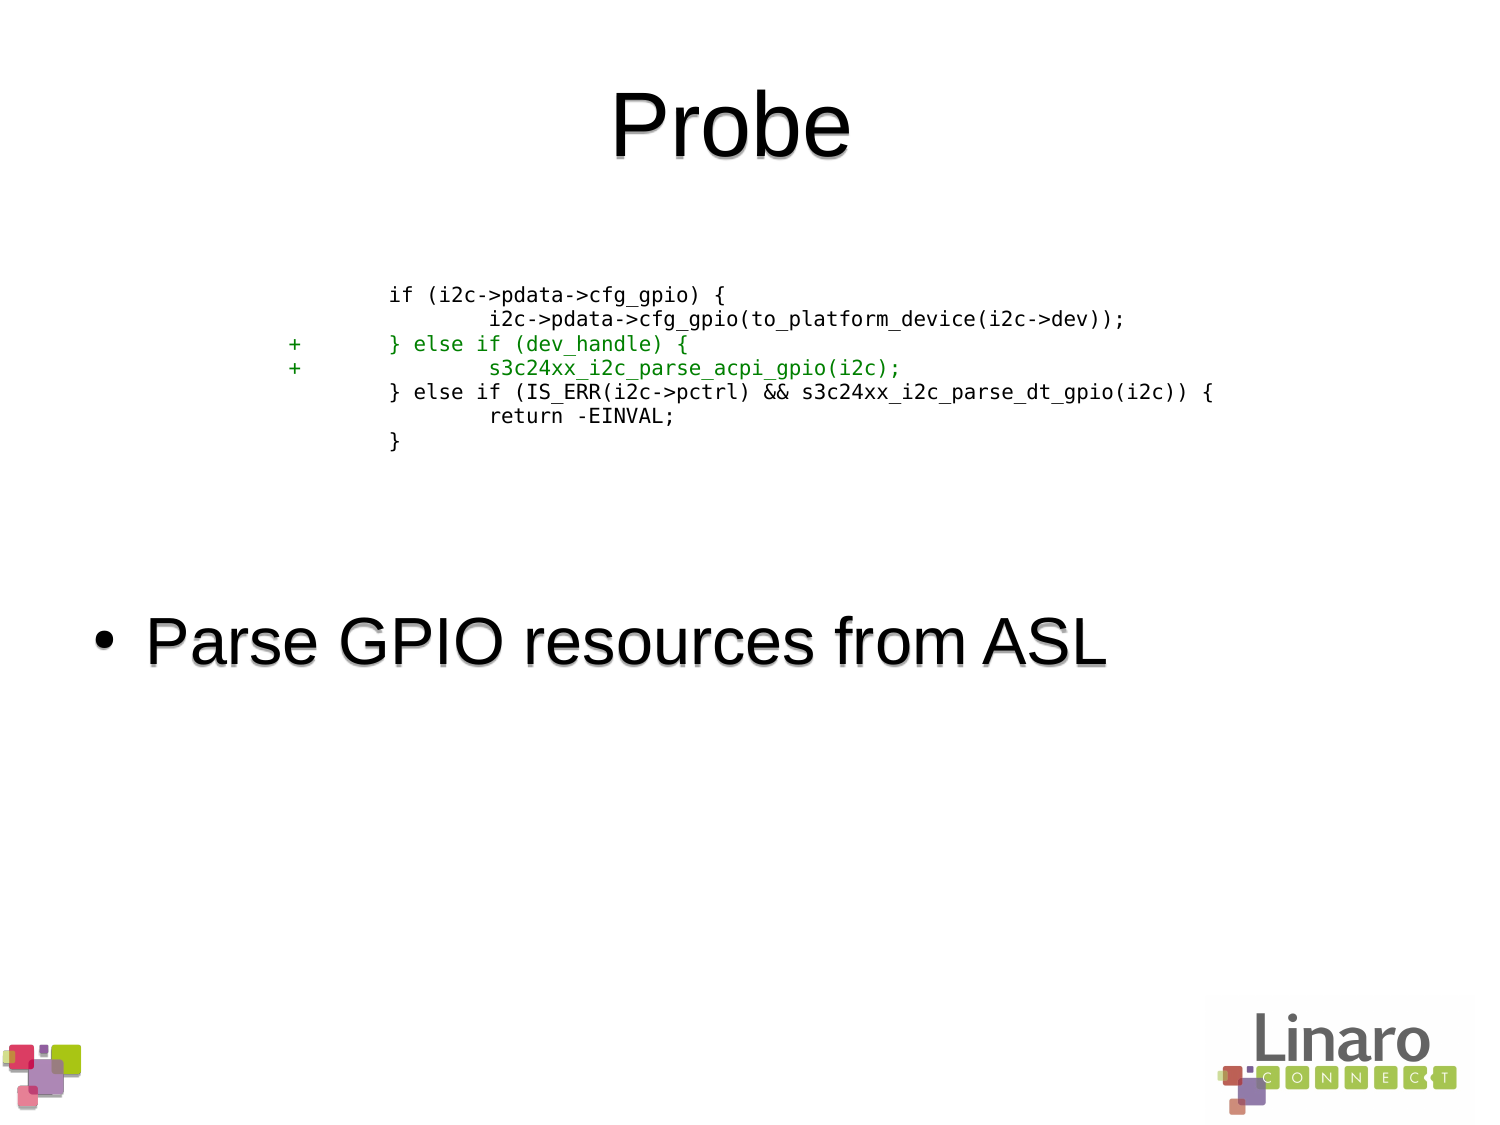

# Probe
 if (i2c->pdata->cfg_gpio) {
 i2c->pdata->cfg_gpio(to_platform_device(i2c->dev));
+ } else if (dev_handle) {
+ s3c24xx_i2c_parse_acpi_gpio(i2c);
 } else if (IS_ERR(i2c->pctrl) && s3c24xx_i2c_parse_dt_gpio(i2c)) {
 return -EINVAL;
 }
Parse GPIO resources from ASL